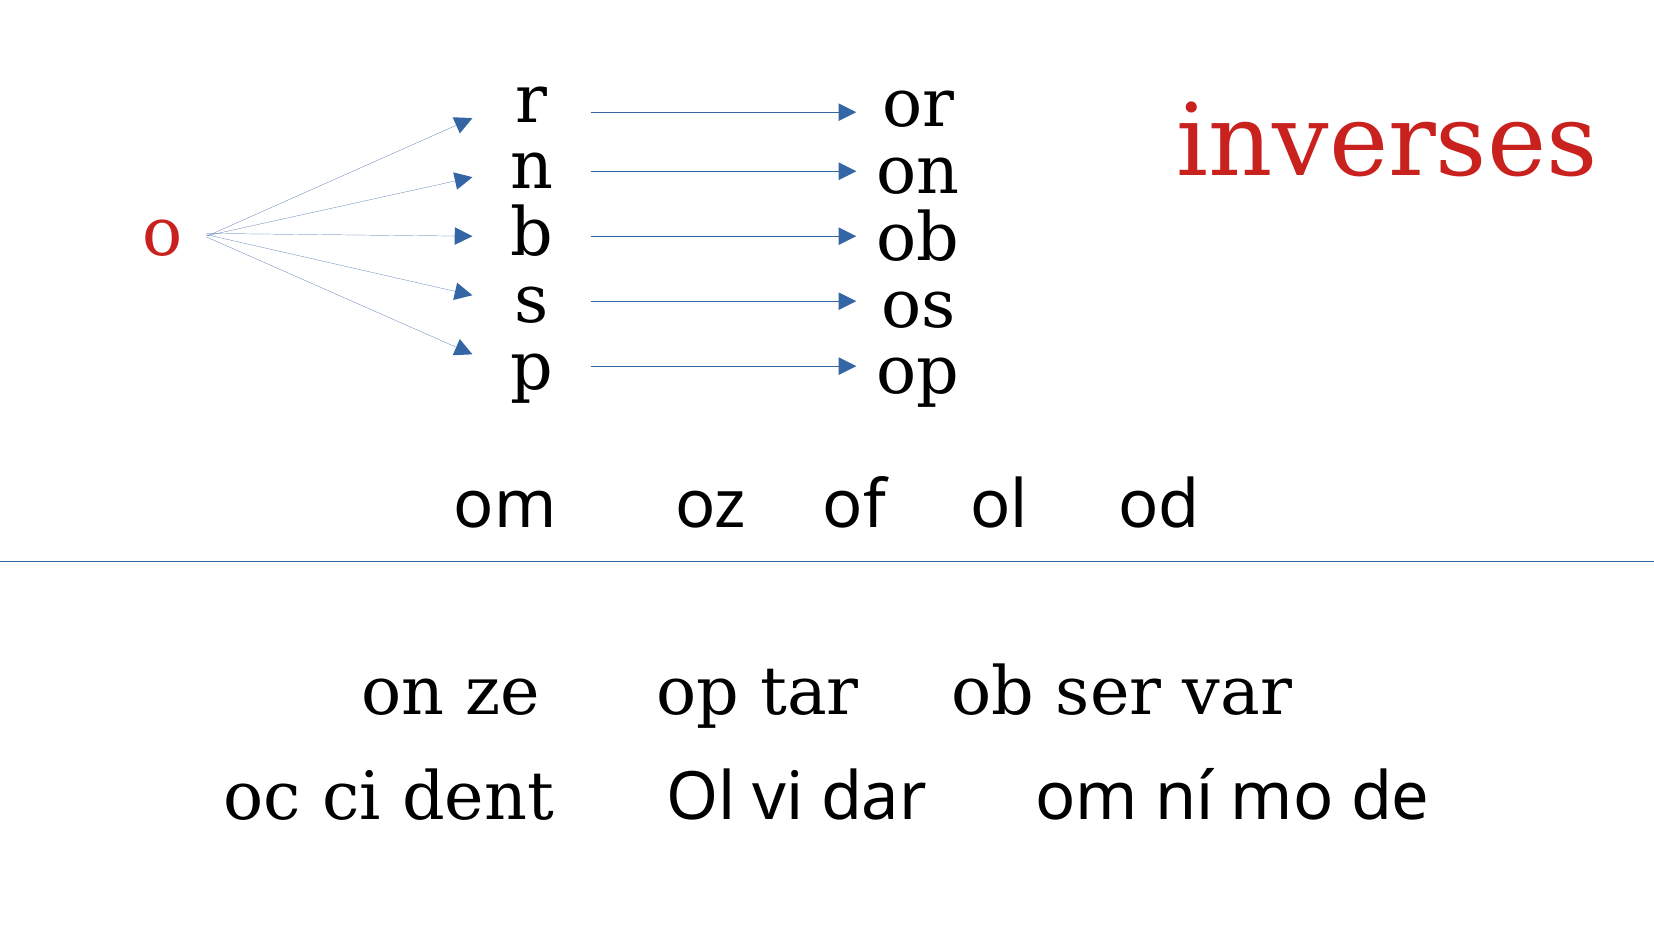

o
or
on
ob
os
op
r
n
b
s
p
inverses
om		oz		of		ol		od
on ze		op tar		ob ser var
oc ci dent		Ol vi dar		om ní mo de